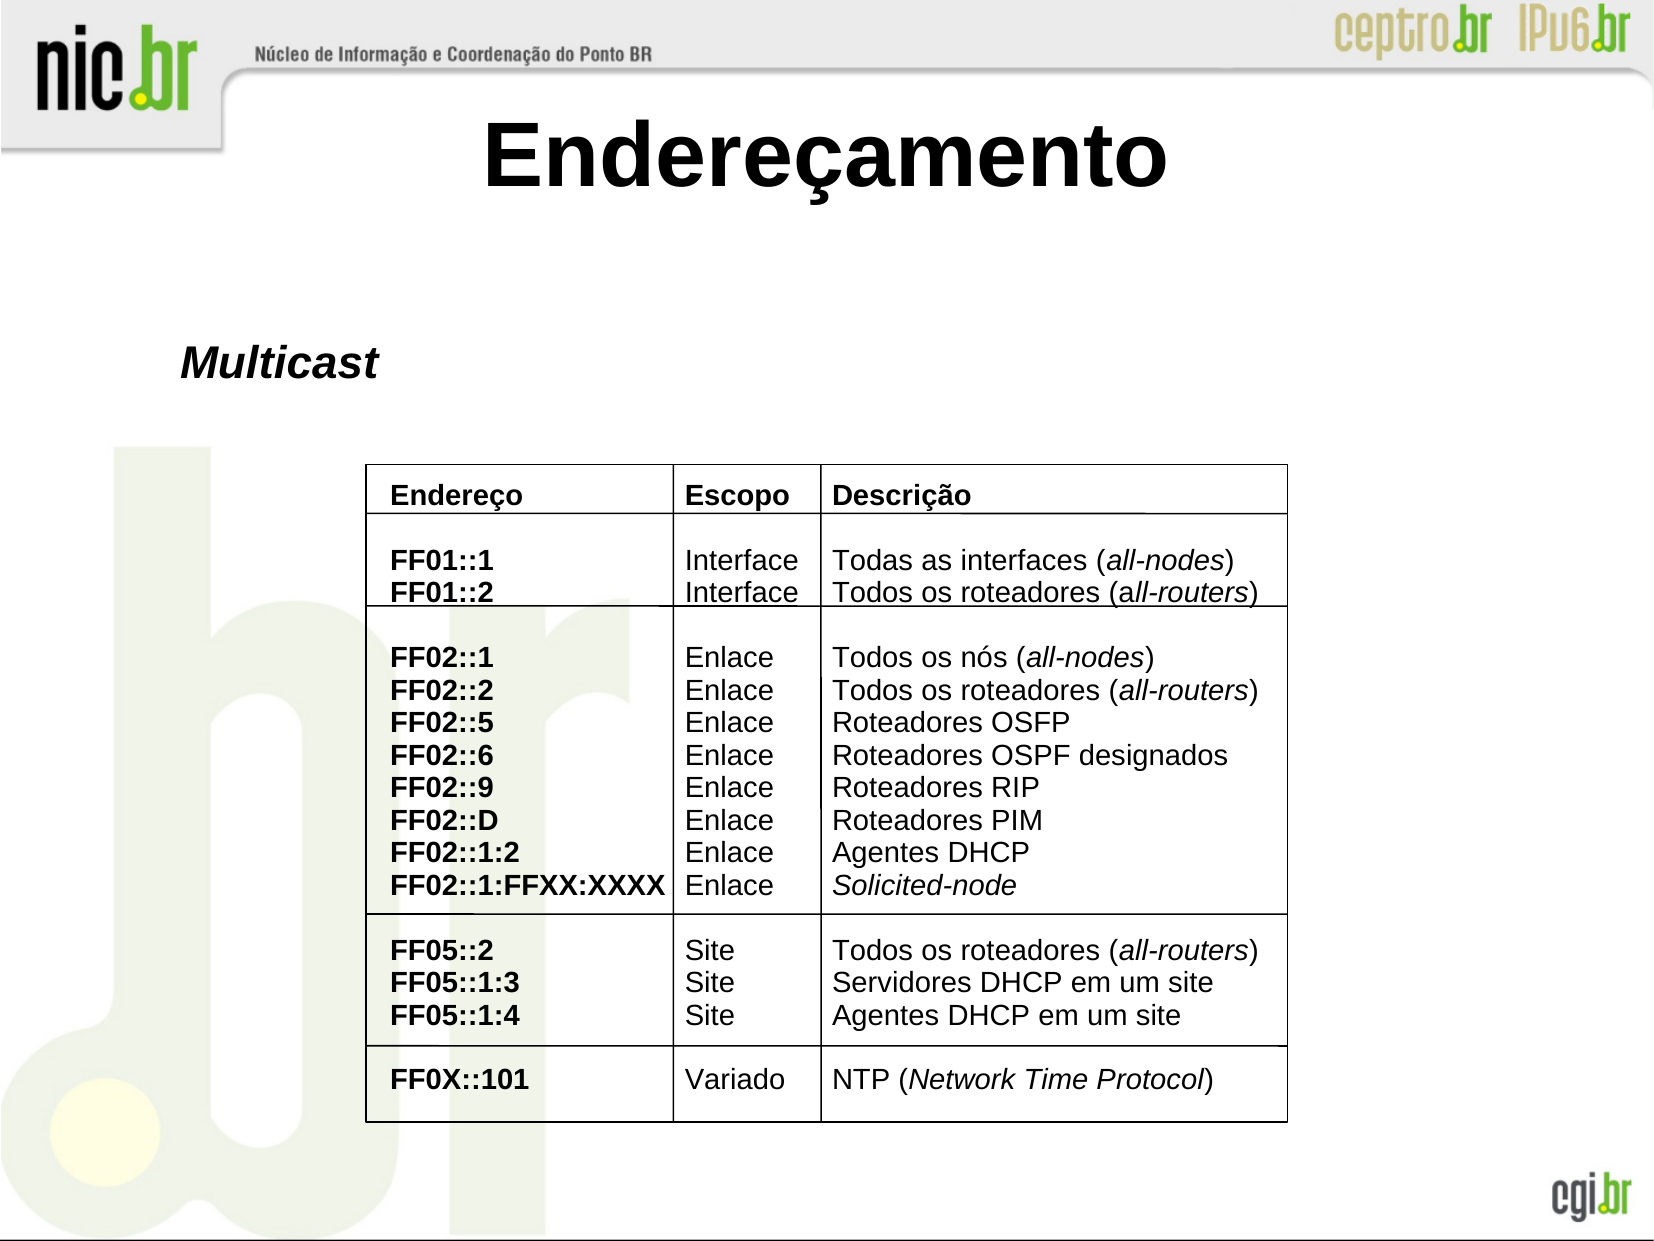

Endereçamento
Multicast
Endereço 	Escopo 	Descrição
FF01::1 		Interface 	Todas as interfaces (all-nodes)‏
FF01::2 		Interface 	Todos os roteadores (all-routers)
FF02::1 		Enlace 	Todos os nós (all-nodes)‏
FF02::2 		Enlace	Todos os roteadores (all-routers)‏
FF02::5 		Enlace	Roteadores OSFP
FF02::6 		Enlace 	Roteadores OSPF designados
FF02::9 		Enlace 	Roteadores RIP
FF02::D 		Enlace 	Roteadores PIM
FF02::1:2 		Enlace 	Agentes DHCP
FF02::1:FFXX:XXXX 	Enlace 	Solicited-node
FF05::2 		Site 	Todos os roteadores (all-routers)‏
FF05::1:3 		Site 	Servidores DHCP em um site
FF05::1:4 		Site 	Agentes DHCP em um site
FF0X::101 		Variado	NTP (Network Time Protocol)‏